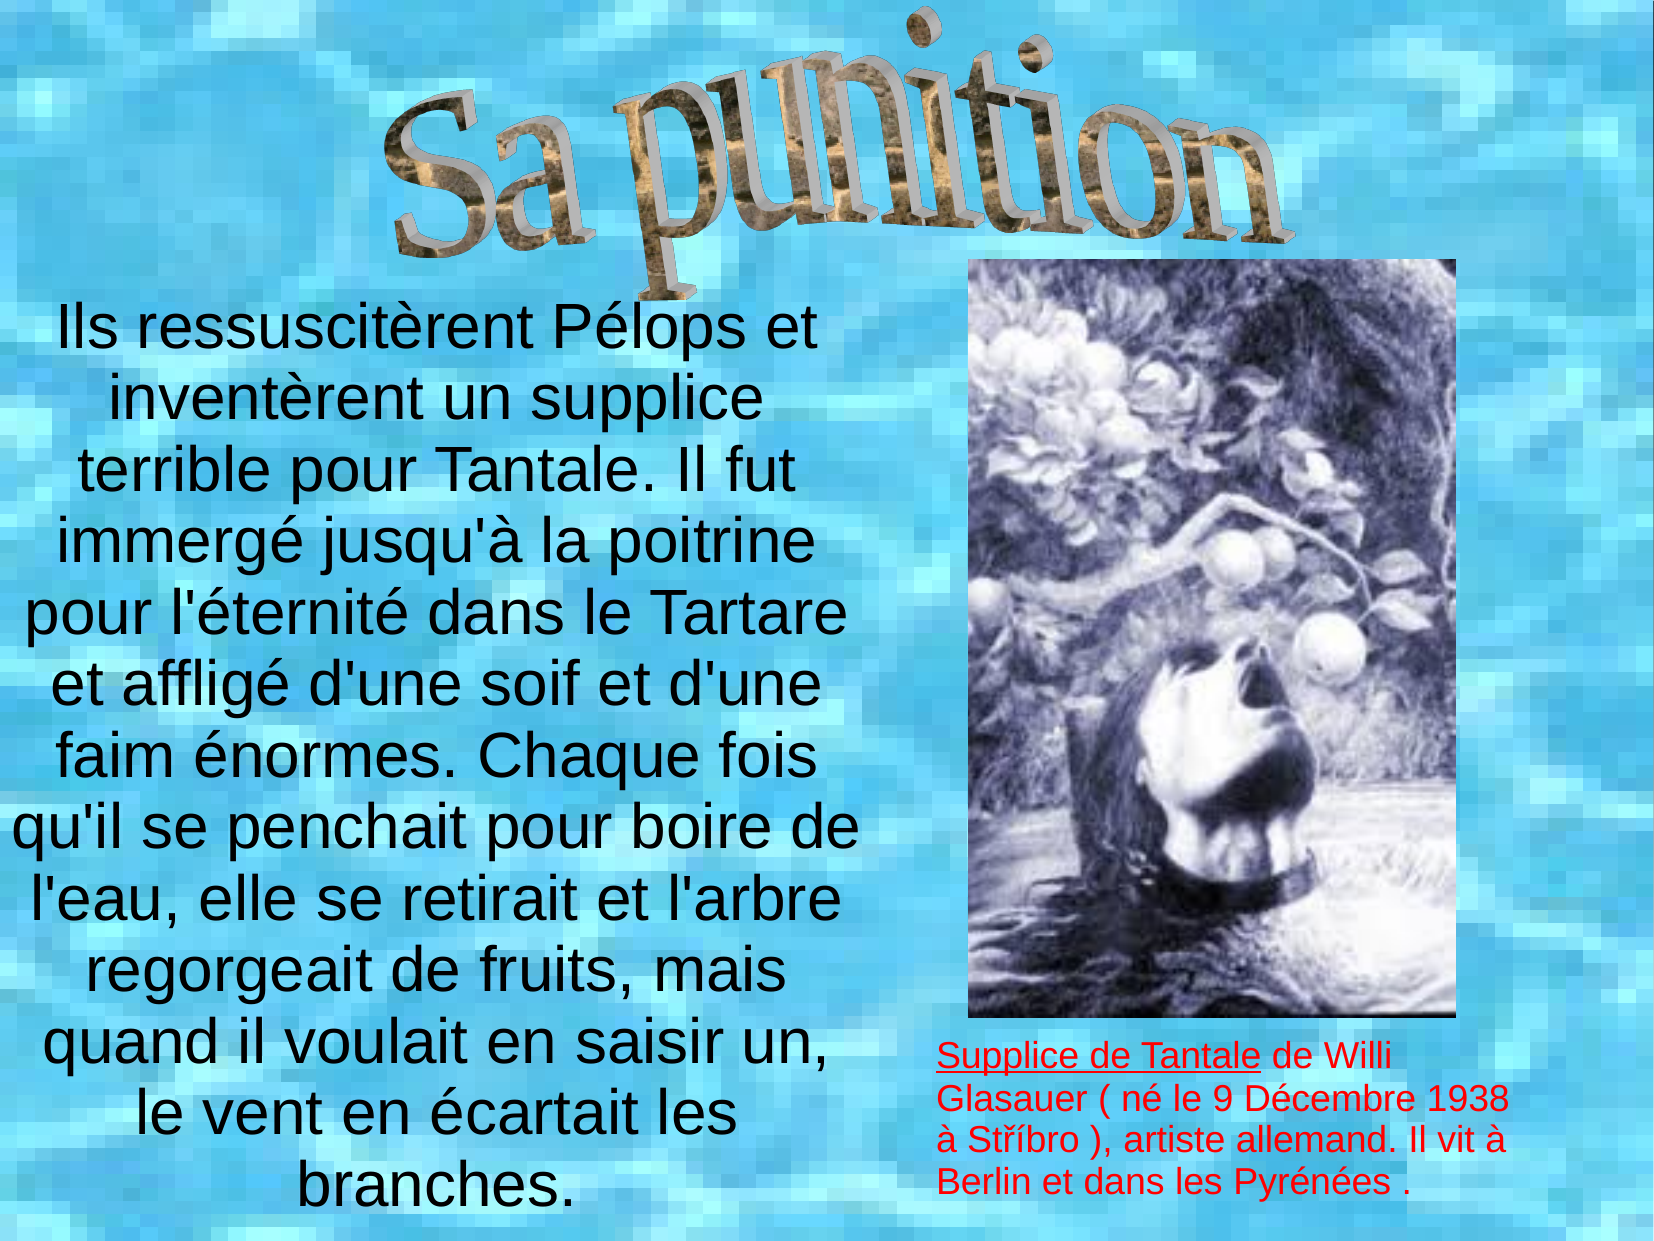

Sa punition
# Ils ressuscitèrent Pélops et inventèrent un supplice terrible pour Tantale. Il fut immergé jusqu'à la poitrine pour l'éternité dans le Tartare et affligé d'une soif et d'une faim énormes. Chaque fois qu'il se penchait pour boire de l'eau, elle se retirait et l'arbre regorgeait de fruits, mais quand il voulait en saisir un, le vent en écartait les branches.
Supplice de Tantale de Willi Glasauer ( né le 9 Décembre 1938 à Stříbro ), artiste allemand. Il vit à Berlin et dans les Pyrénées .